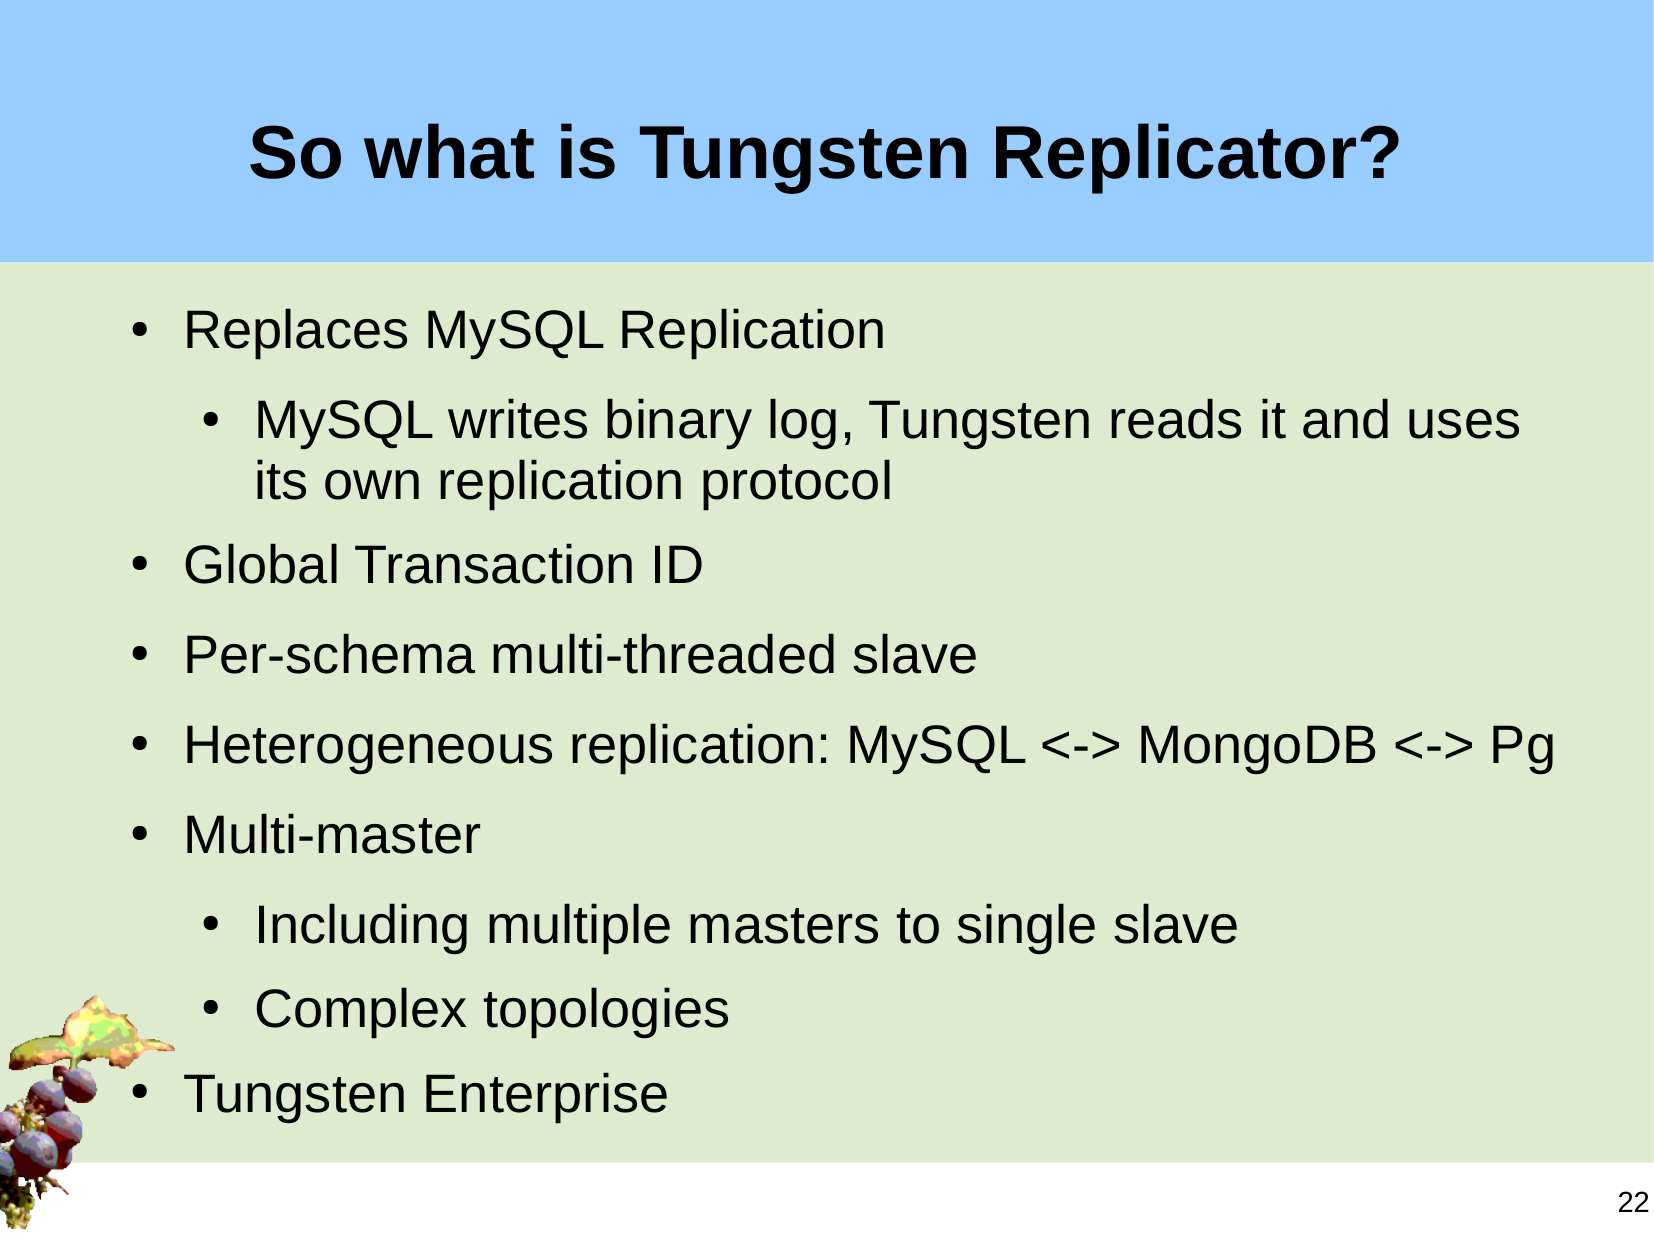

# So what is Tungsten Replicator?
Replaces MySQL Replication
MySQL writes binary log, Tungsten reads it and uses its own replication protocol
Global Transaction ID
Per-schema multi-threaded slave
Heterogeneous replication: MySQL <-> MongoDB <-> Pg
Multi-master
Including multiple masters to single slave
Complex topologies
Tungsten Enterprise
22